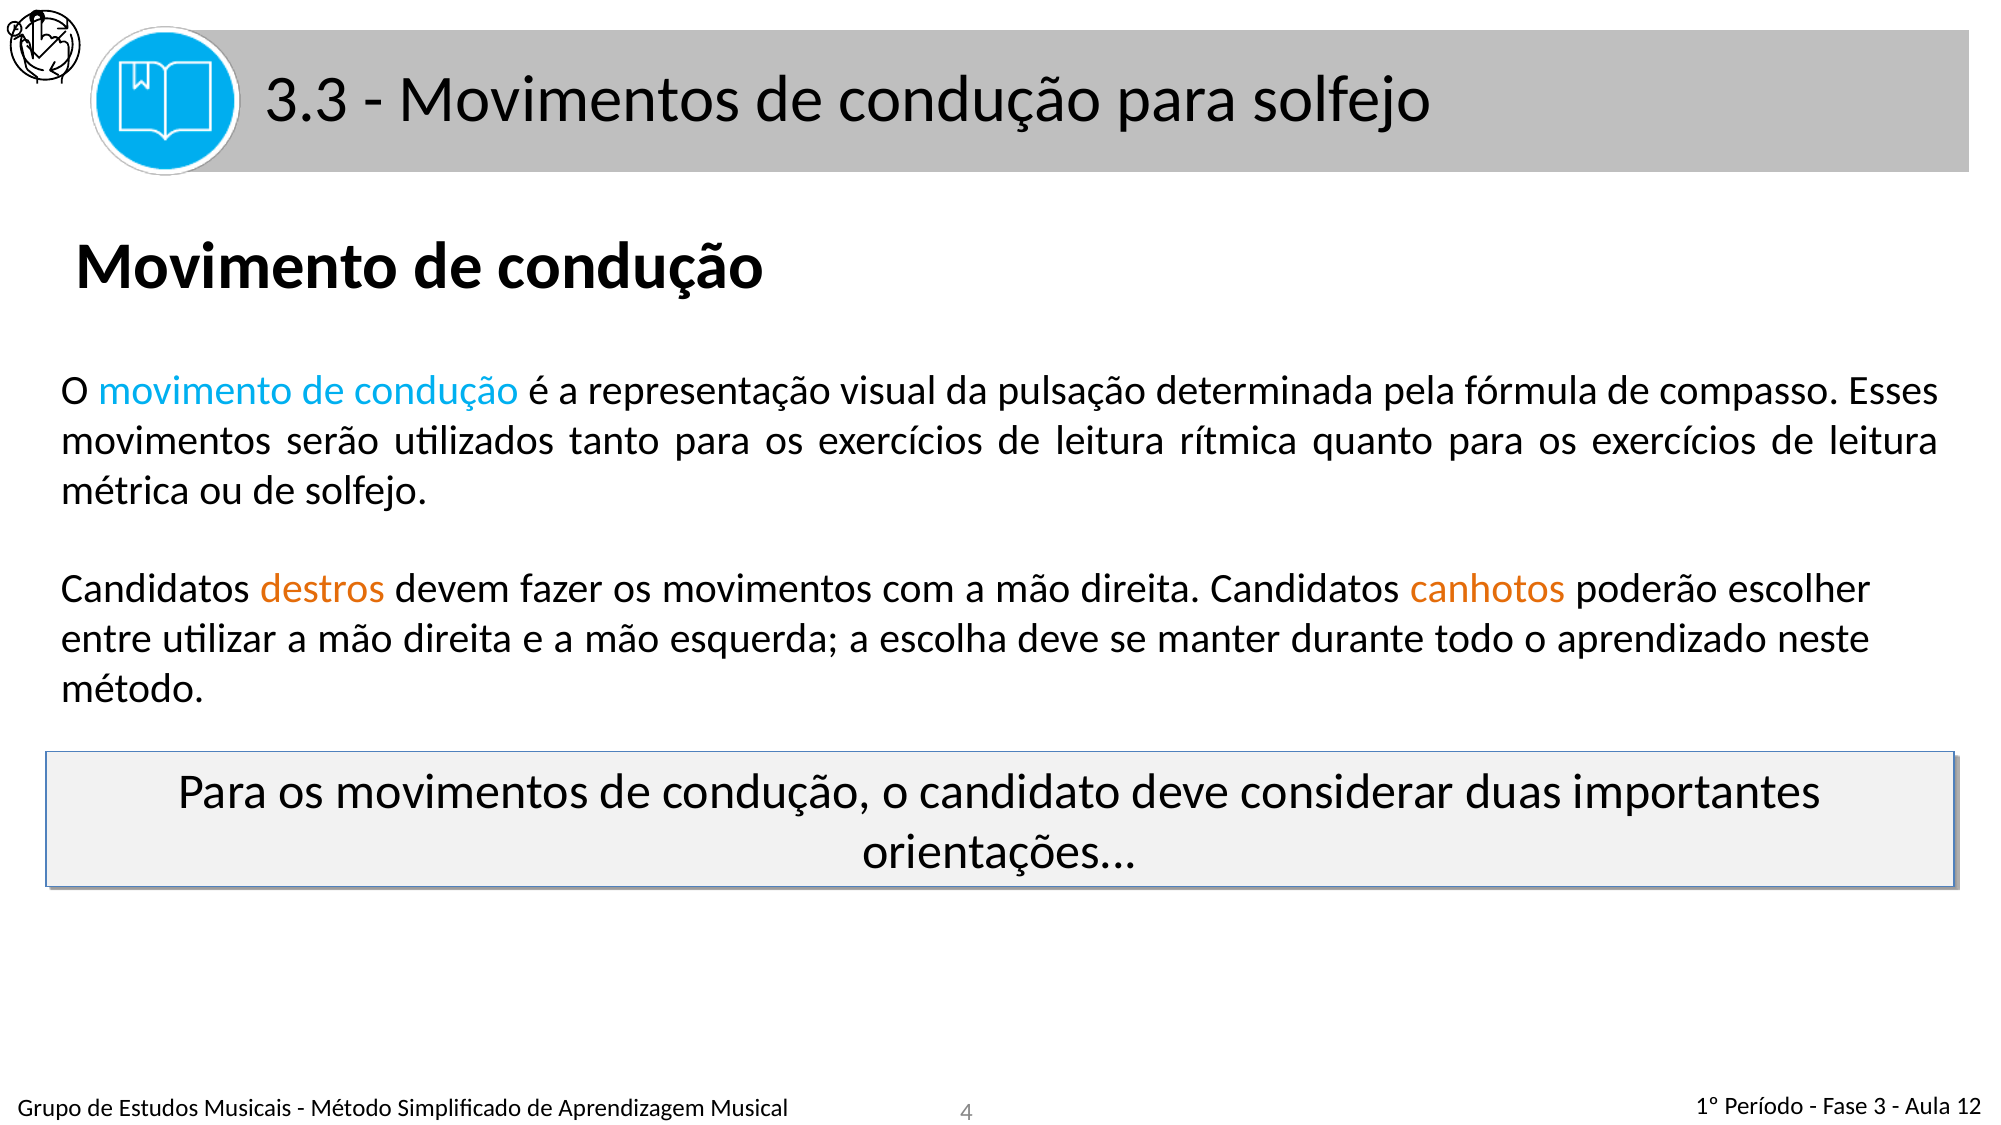

3.3 - Movimentos de condução para solfejo
Movimento de condução
O movimento de condução é a representação visual da pulsação determinada pela fórmula de compasso. Esses movimentos serão utilizados tanto para os exercícios de leitura rítmica quanto para os exercícios de leitura métrica ou de solfejo.
Candidatos destros devem fazer os movimentos com a mão direita. Candidatos canhotos poderão escolher entre utilizar a mão direita e a mão esquerda; a escolha deve se manter durante todo o aprendizado neste método.
Para os movimentos de condução, o candidato deve considerar duas importantes orientações...
1º Período - Fase 3 - Aula 12
Grupo de Estudos Musicais - Método Simplificado de Aprendizagem Musical